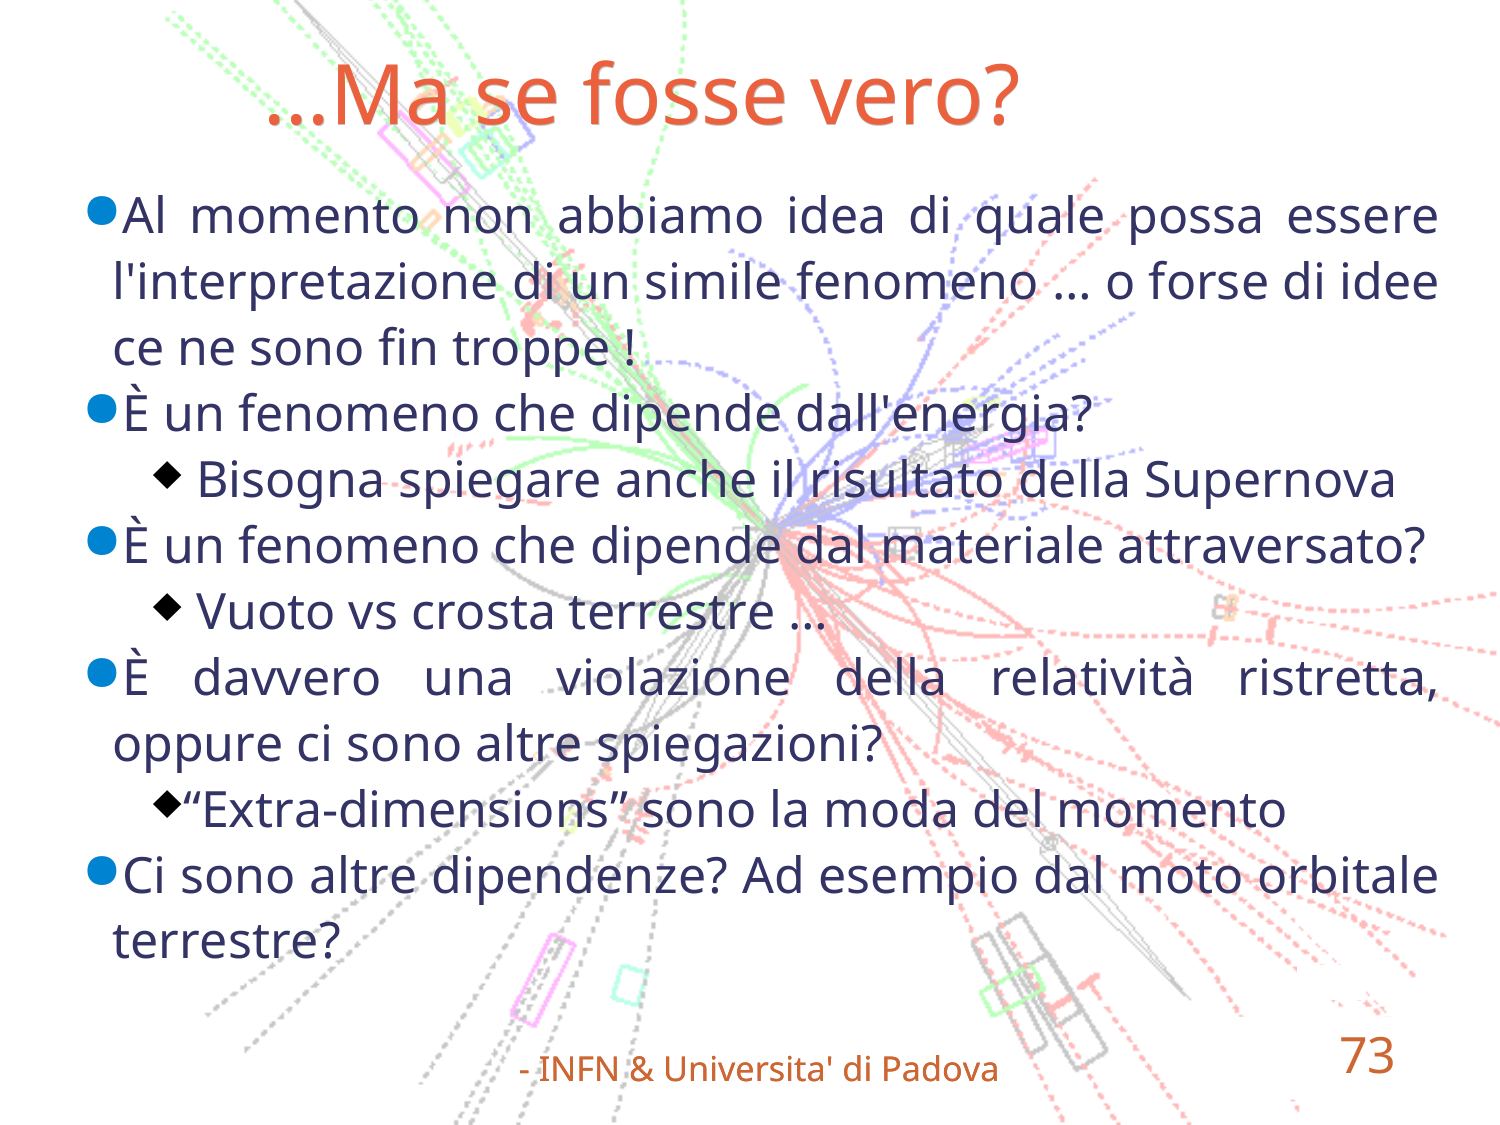

...Ma se fosse vero?
Al momento non abbiamo idea di quale possa essere l'interpretazione di un simile fenomeno … o forse di idee ce ne sono fin troppe !
È un fenomeno che dipende dall'energia?
 Bisogna spiegare anche il risultato della Supernova
È un fenomeno che dipende dal materiale attraversato?
 Vuoto vs crosta terrestre …
È davvero una violazione della relatività ristretta, oppure ci sono altre spiegazioni?
“Extra-dimensions” sono la moda del momento
Ci sono altre dipendenze? Ad esempio dal moto orbitale terrestre?
73